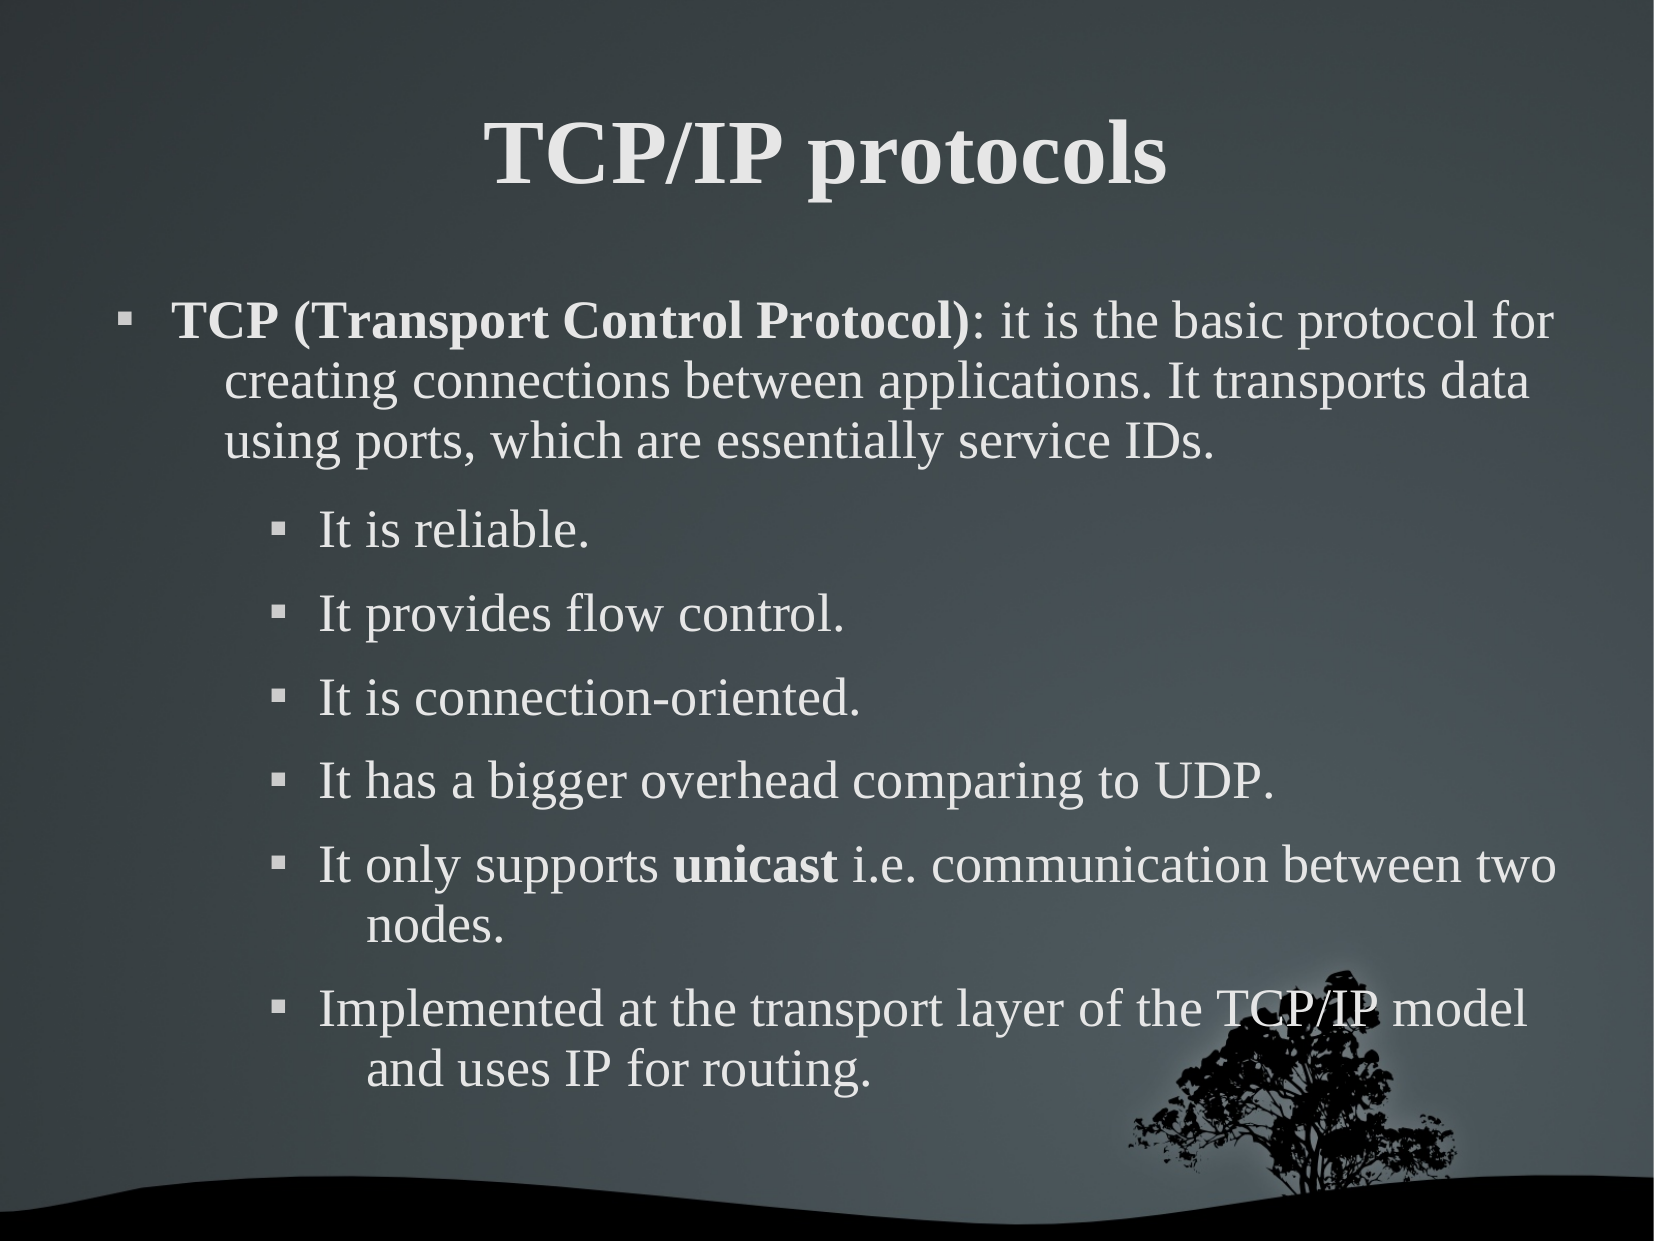

TCP/IP protocols
# TCP (Transport Control Protocol): it is the basic protocol for creating connections between applications. It transports data using ports, which are essentially service IDs.
It is reliable.
It provides flow control.
It is connection-oriented.
It has a bigger overhead comparing to UDP.
It only supports unicast i.e. communication between two nodes.
Implemented at the transport layer of the TCP/IP model and uses IP for routing.